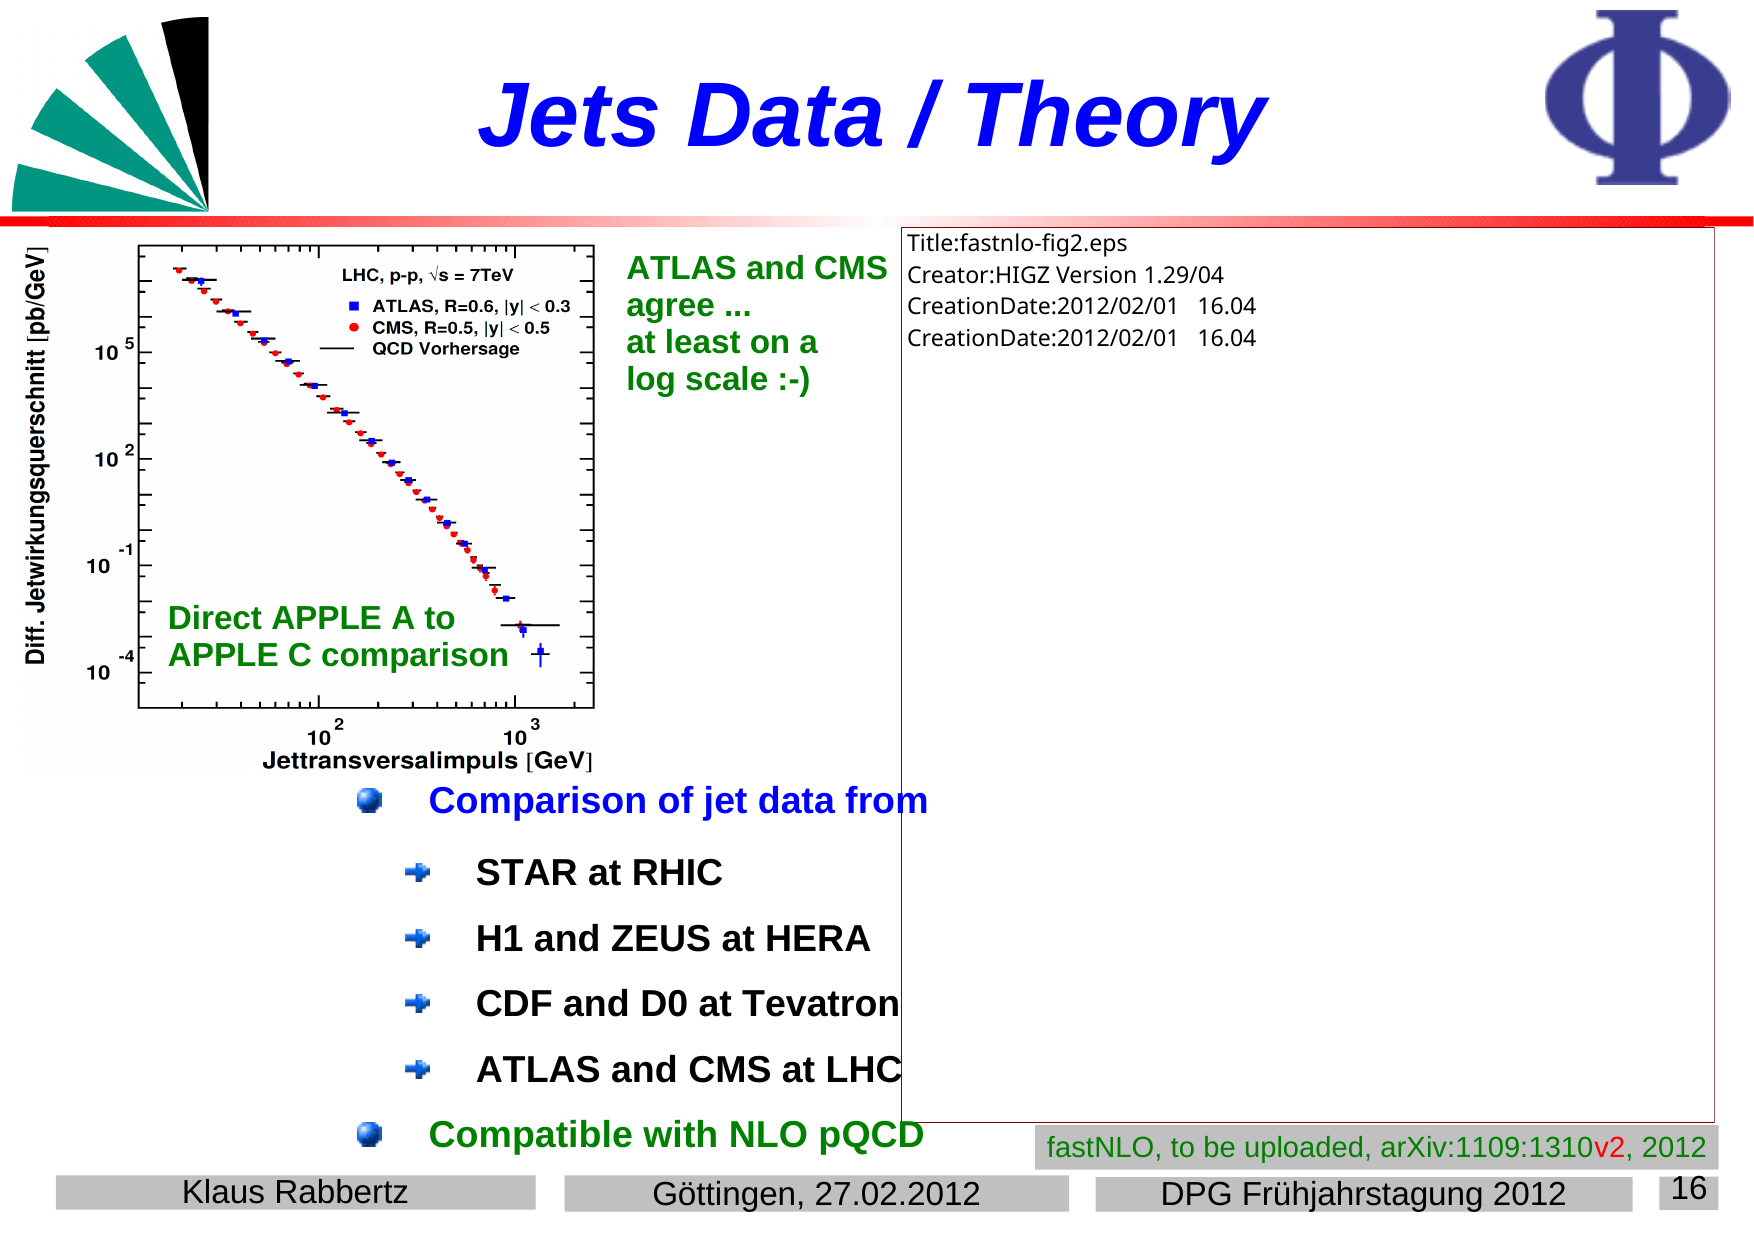

# Jets Data / Theory
ATLAS and CMS
agree ...
at least on a
log scale :-)
Direct APPLE A to
APPLE C comparison
Comparison of jet data from
STAR at RHIC
H1 and ZEUS at HERA
CDF and D0 at Tevatron
ATLAS and CMS at LHC
Compatible with NLO pQCD
fastNLO, to be uploaded, arXiv:1109:1310v2, 2012